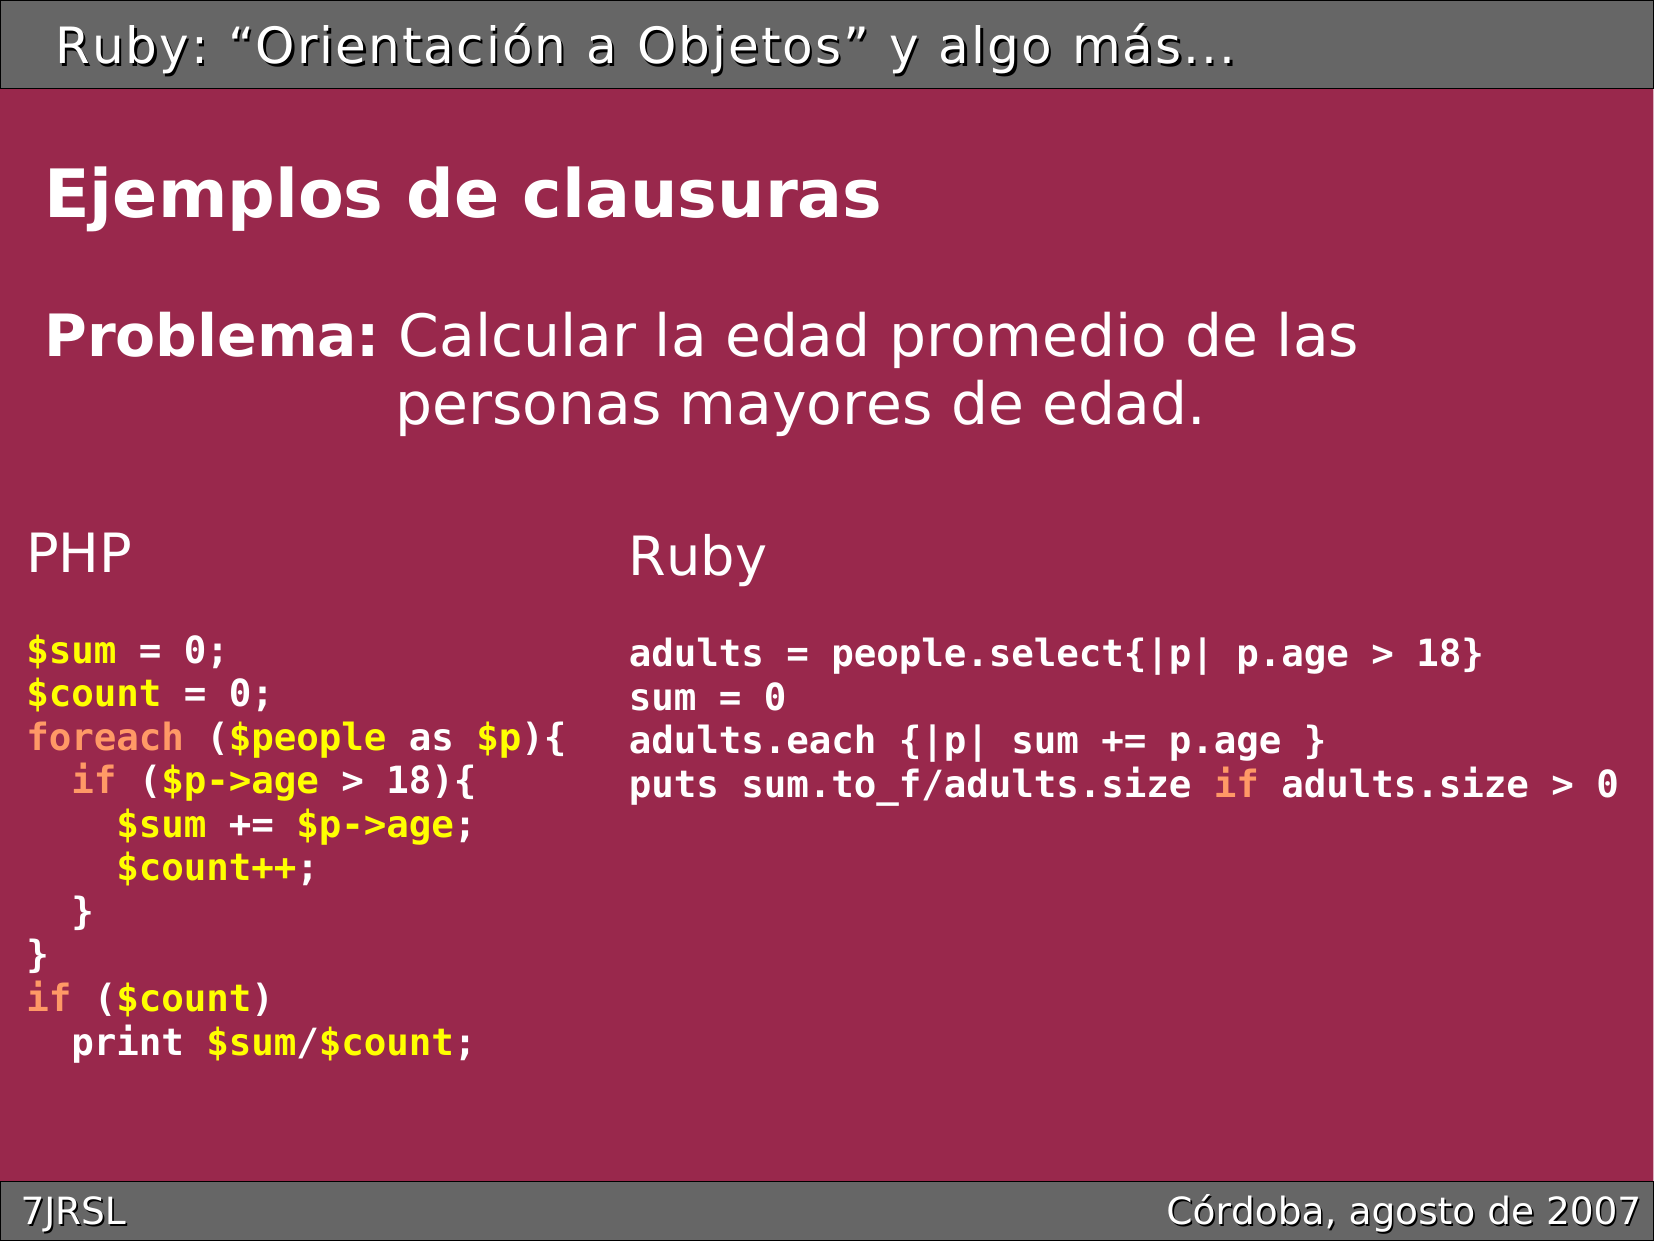

Ruby: “Orientación a Objetos” y algo más...
Ejemplos de clausuras
Problema: Calcular la edad promedio de las
 personas mayores de edad.
PHP
$sum = 0;
$count = 0;
foreach ($people as $p){
 if ($p->age > 18){
 $sum += $p->age;
 $count++;
 }
}
if ($count)
 print $sum/$count;
Ruby
adults = people.select{|p| p.age > 18}
sum = 0
adults.each {|p| sum += p.age }
puts sum.to_f/adults.size if adults.size > 0
7JRSL
Córdoba, agosto de 2007